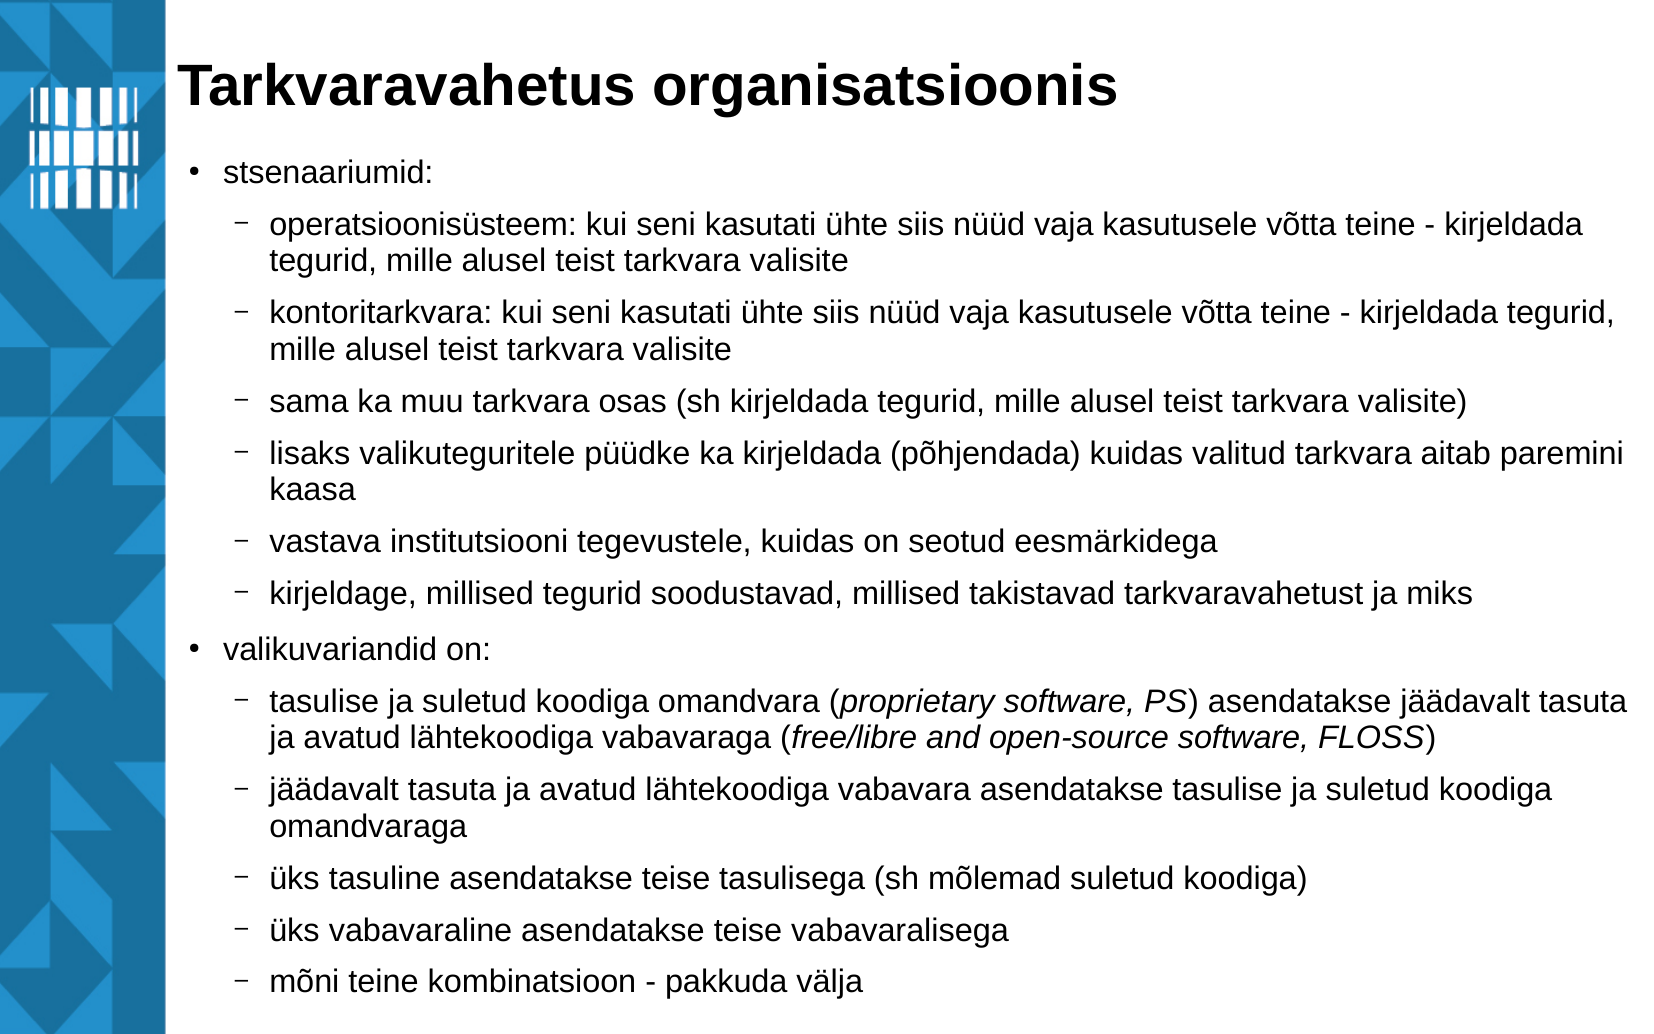

# Tarkvaravahetus organisatsioonis
stsenaariumid:
operatsioonisüsteem: kui seni kasutati ühte siis nüüd vaja kasutusele võtta teine - kirjeldada tegurid, mille alusel teist tarkvara valisite
kontoritarkvara: kui seni kasutati ühte siis nüüd vaja kasutusele võtta teine - kirjeldada tegurid, mille alusel teist tarkvara valisite
sama ka muu tarkvara osas (sh kirjeldada tegurid, mille alusel teist tarkvara valisite)
lisaks valikuteguritele püüdke ka kirjeldada (põhjendada) kuidas valitud tarkvara aitab paremini kaasa
vastava institutsiooni tegevustele, kuidas on seotud eesmärkidega
kirjeldage, millised tegurid soodustavad, millised takistavad tarkvaravahetust ja miks
valikuvariandid on:
tasulise ja suletud koodiga omandvara (proprietary software, PS) asendatakse jäädavalt tasuta ja avatud lähtekoodiga vabavaraga (free/libre and open-source software, FLOSS)
jäädavalt tasuta ja avatud lähtekoodiga vabavara asendatakse tasulise ja suletud koodiga omandvaraga
üks tasuline asendatakse teise tasulisega (sh mõlemad suletud koodiga)
üks vabavaraline asendatakse teise vabavaralisega
mõni teine kombinatsioon - pakkuda välja